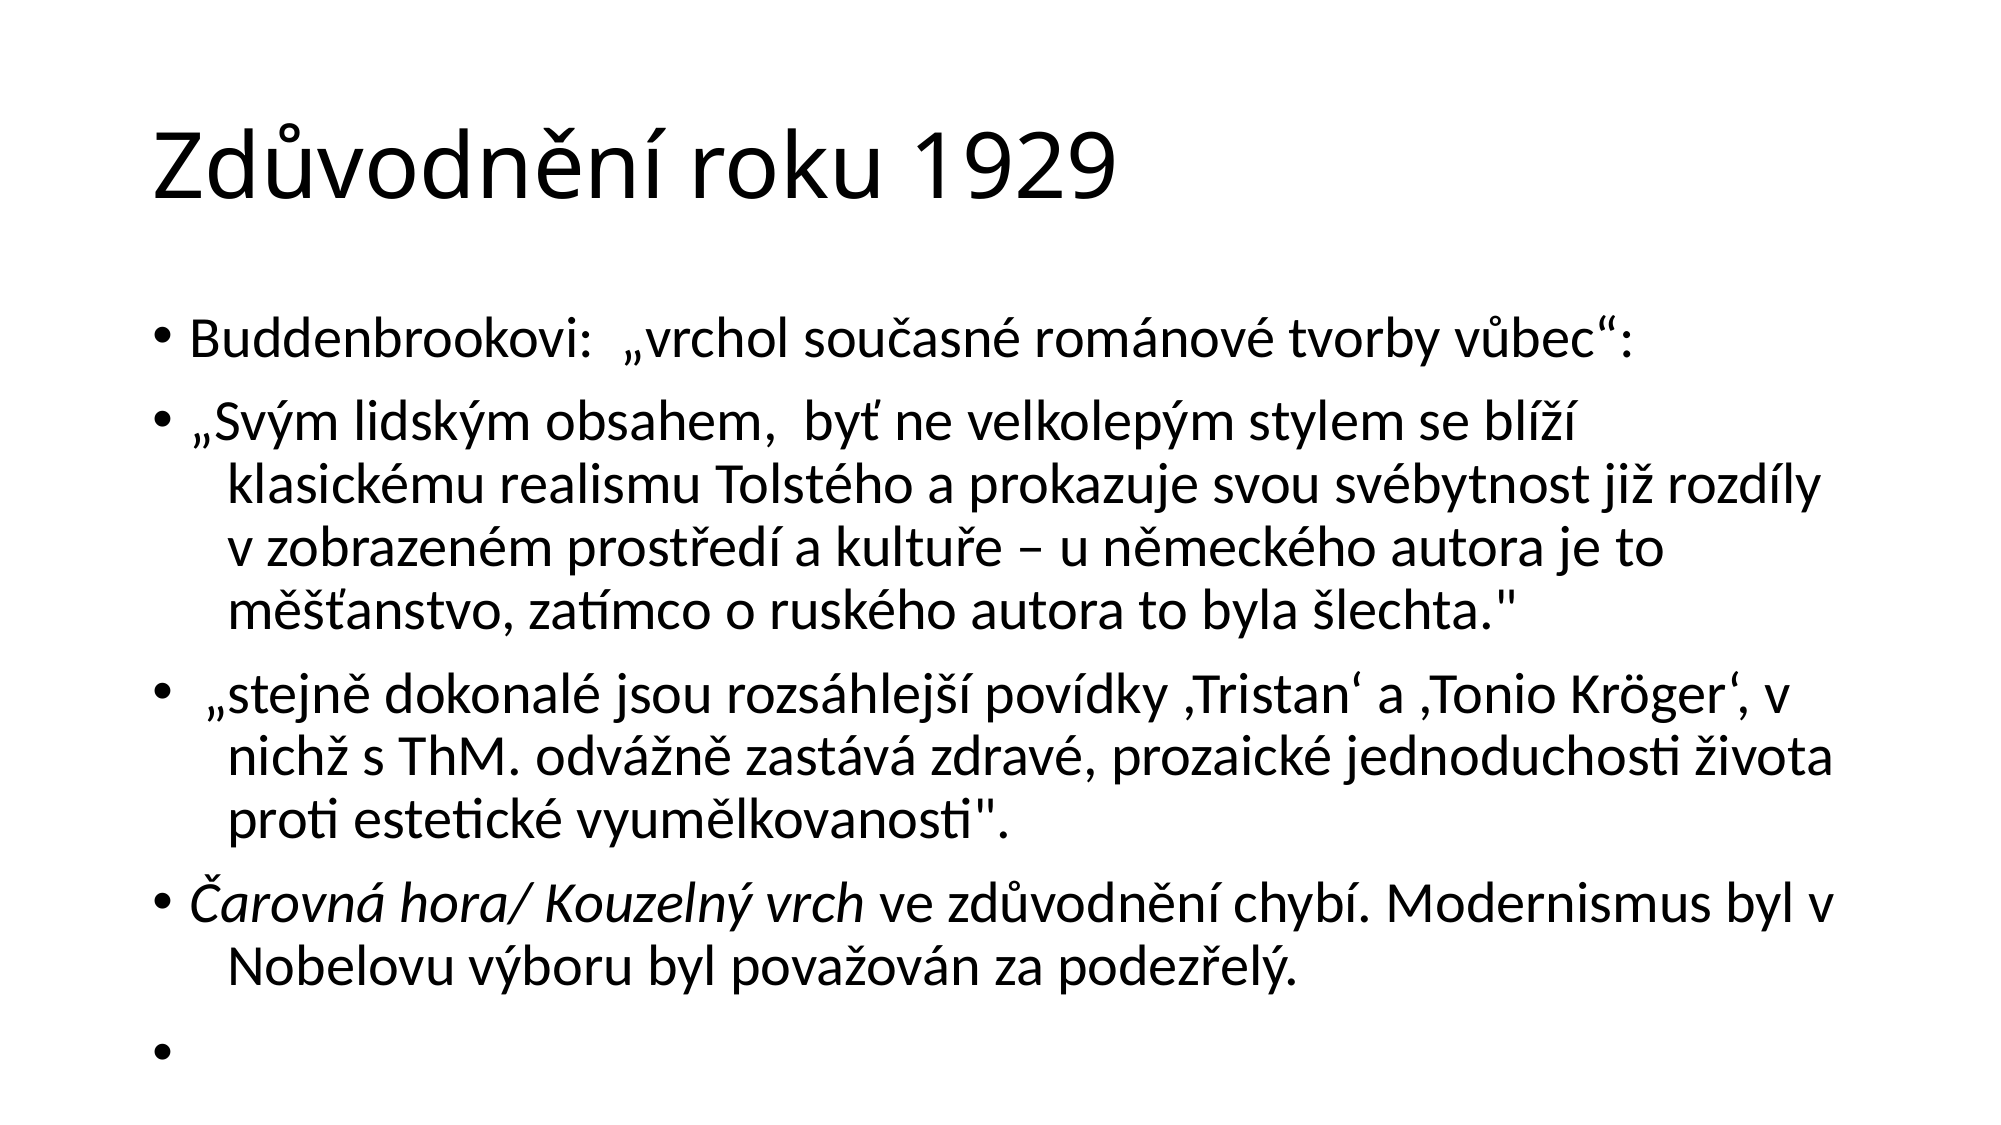

# Zdůvodnění roku 1929
Buddenbrookovi: „vrchol současné románové tvorby vůbec“:
„Svým lidským obsahem, byť ne velkolepým stylem se blíží klasickému realismu Tolstého a prokazuje svou svébytnost již rozdíly v zobrazeném prostředí a kultuře – u německého autora je to měšťanstvo, zatímco o ruského autora to byla šlechta."
 „stejně dokonalé jsou rozsáhlejší povídky ,Tristan‘ a ,Tonio Kröger‘, v nichž s ThM. odvážně zastává zdravé, prozaické jednoduchosti života proti estetické vyumělkovanosti".
Čarovná hora/ Kouzelný vrch ve zdůvodnění chybí. Modernismus byl v Nobelovu výboru byl považován za podezřelý.